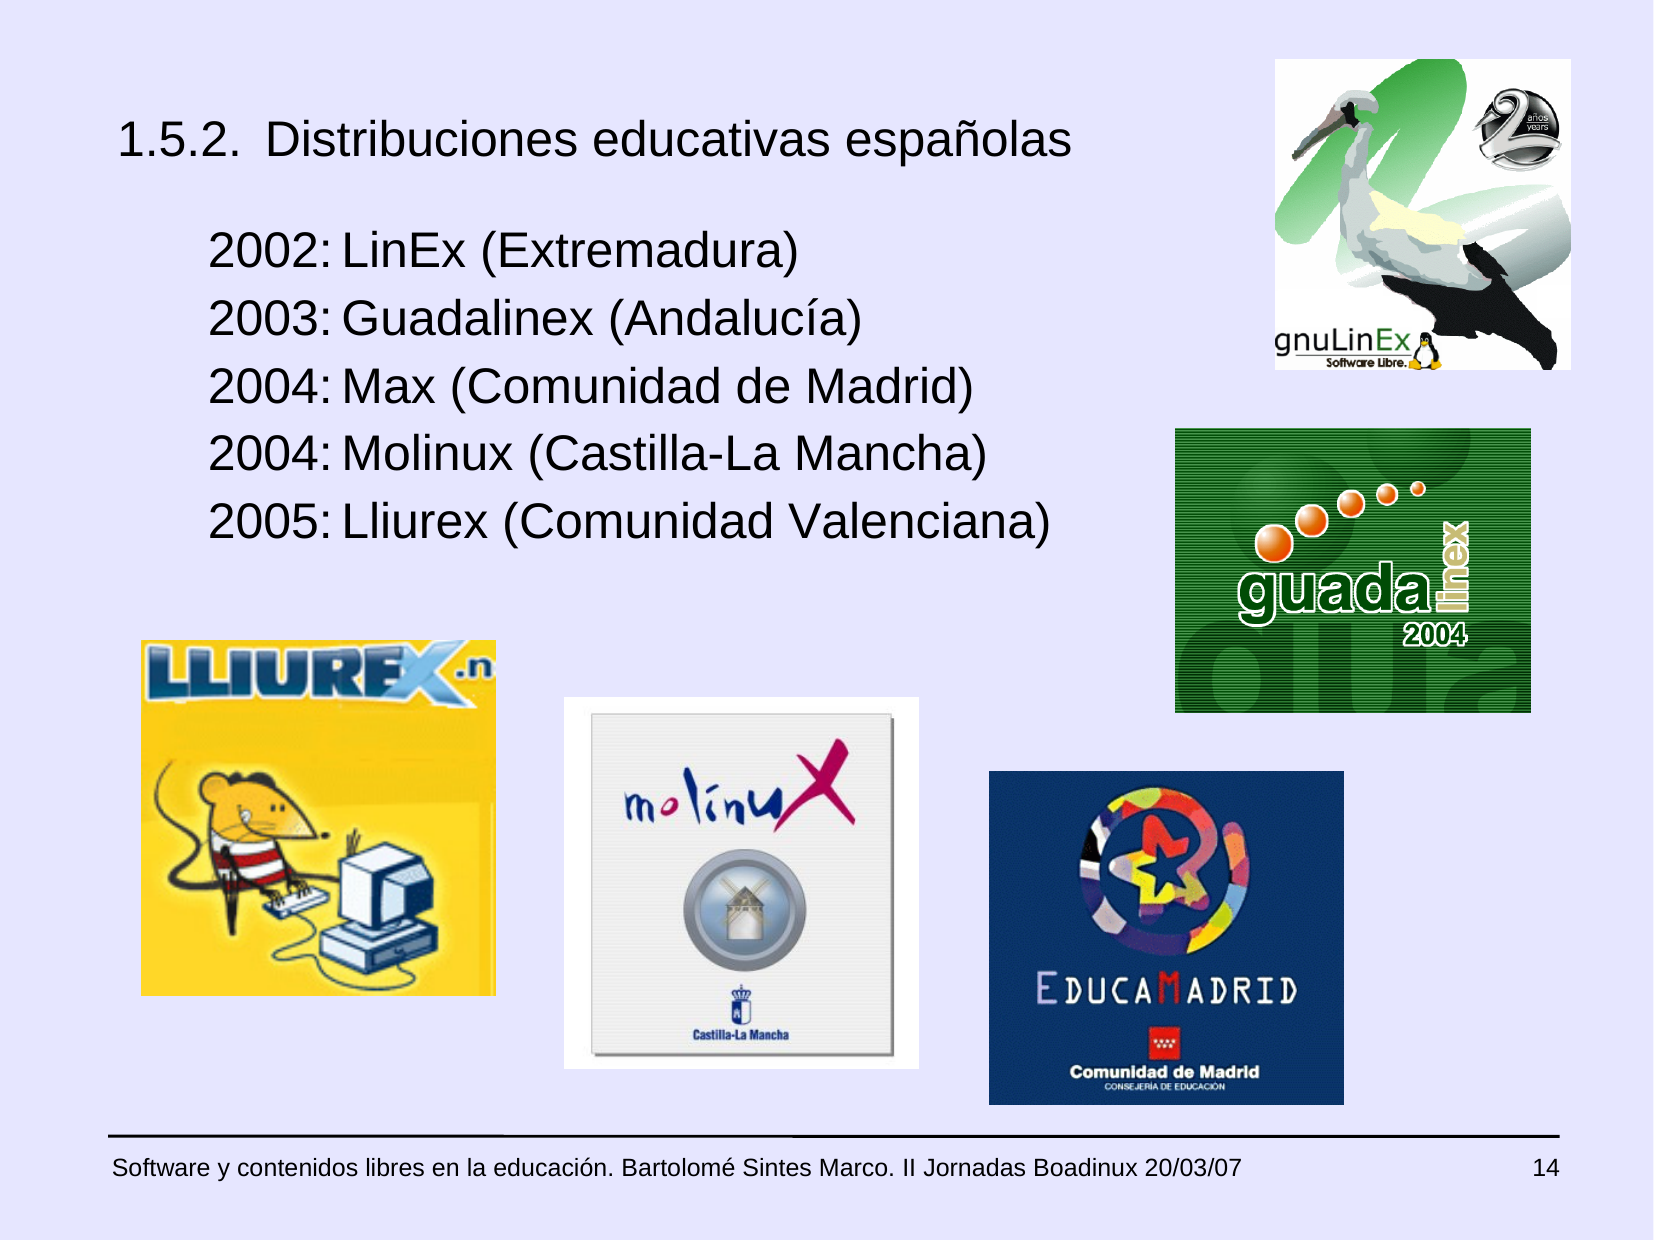

1.5.2.	Distribuciones educativas españolas
2002:	LinEx (Extremadura)
2003:	Guadalinex (Andalucía)
2004:	Max (Comunidad de Madrid)
2004:	Molinux (Castilla-La Mancha)
2005:	Lliurex (Comunidad Valenciana)